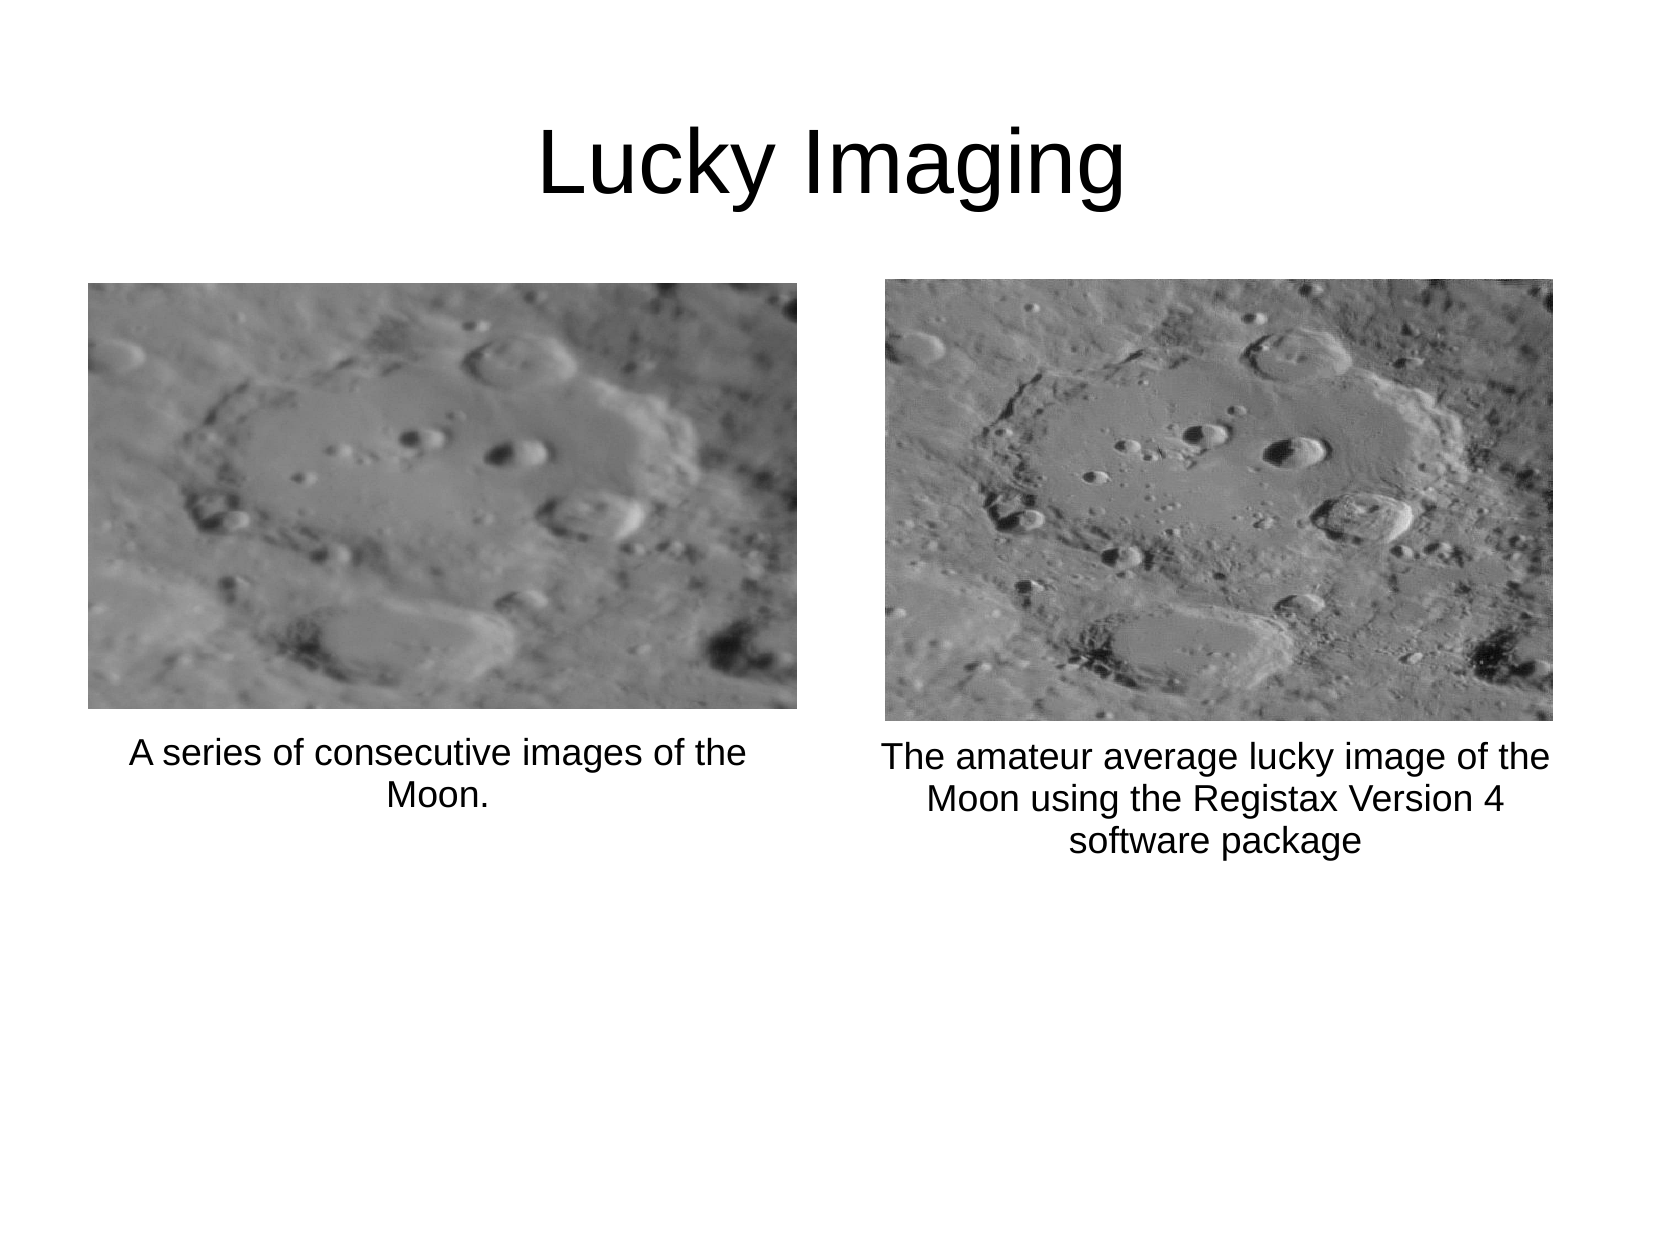

# Lucky Imaging
A series of consecutive images of the Moon.
The amateur average lucky image of the Moon using the Registax Version 4 software package